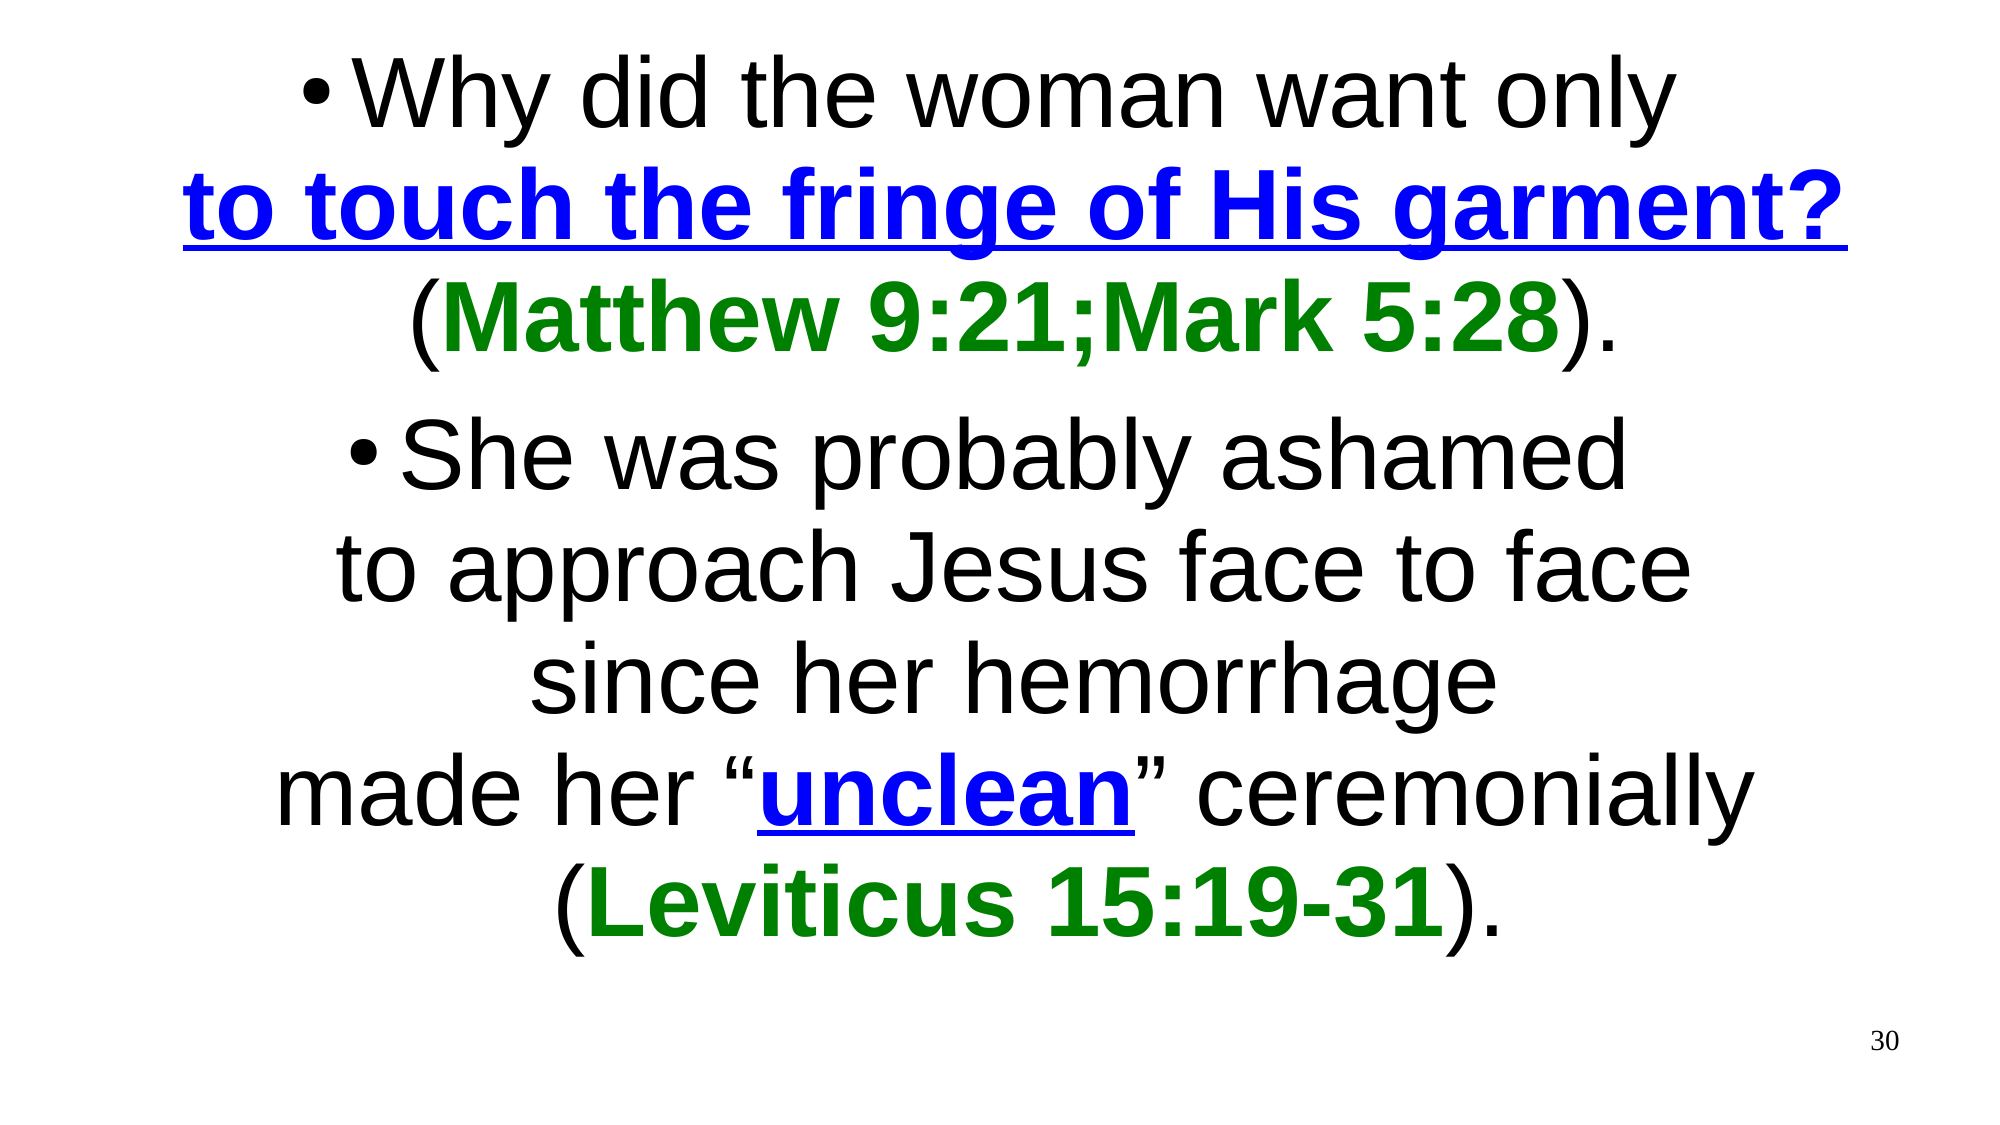

# Why did the woman want only to touch the fringe of His garment? (Matthew 9:21;Mark 5:28).
She was probably ashamed
to approach Jesus face to face
since her hemorrhage
made her “unclean” ceremonially
(Leviticus 15:19-31).
30